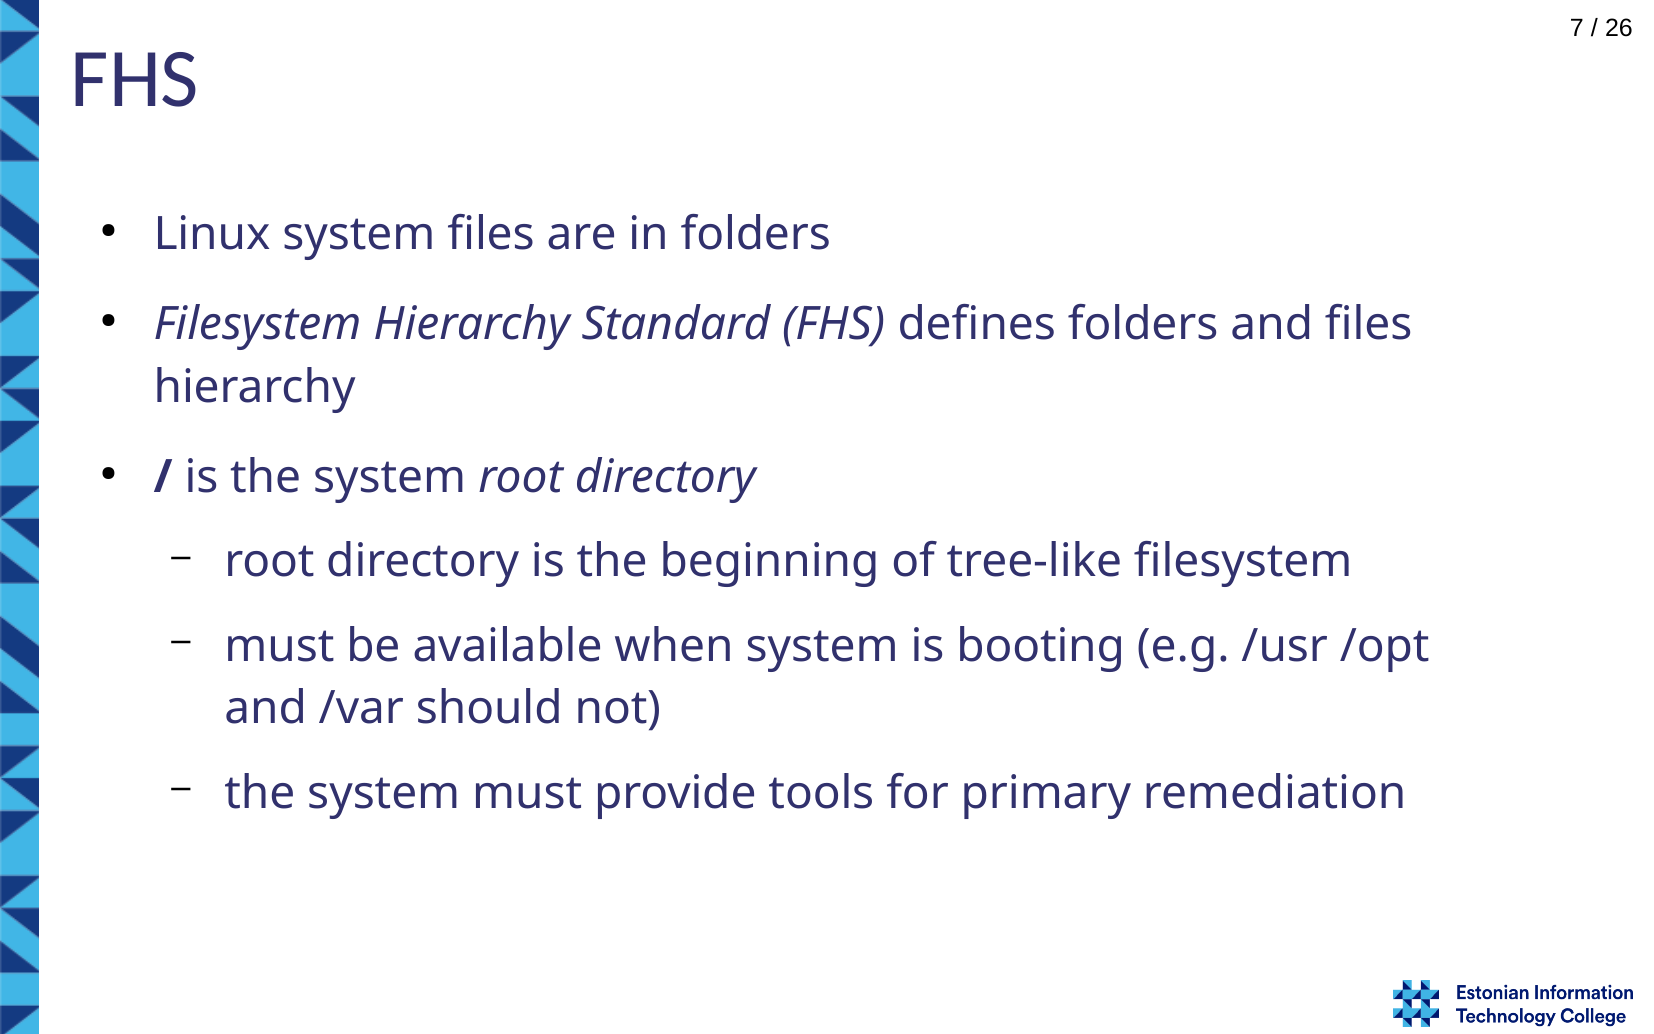

# FHS
Linux system files are in folders
Filesystem Hierarchy Standard (FHS) defines folders and files hierarchy
/ is the system root directory
root directory is the beginning of tree-like filesystem
must be available when system is booting (e.g. /usr /opt and /var should not)
the system must provide tools for primary remediation